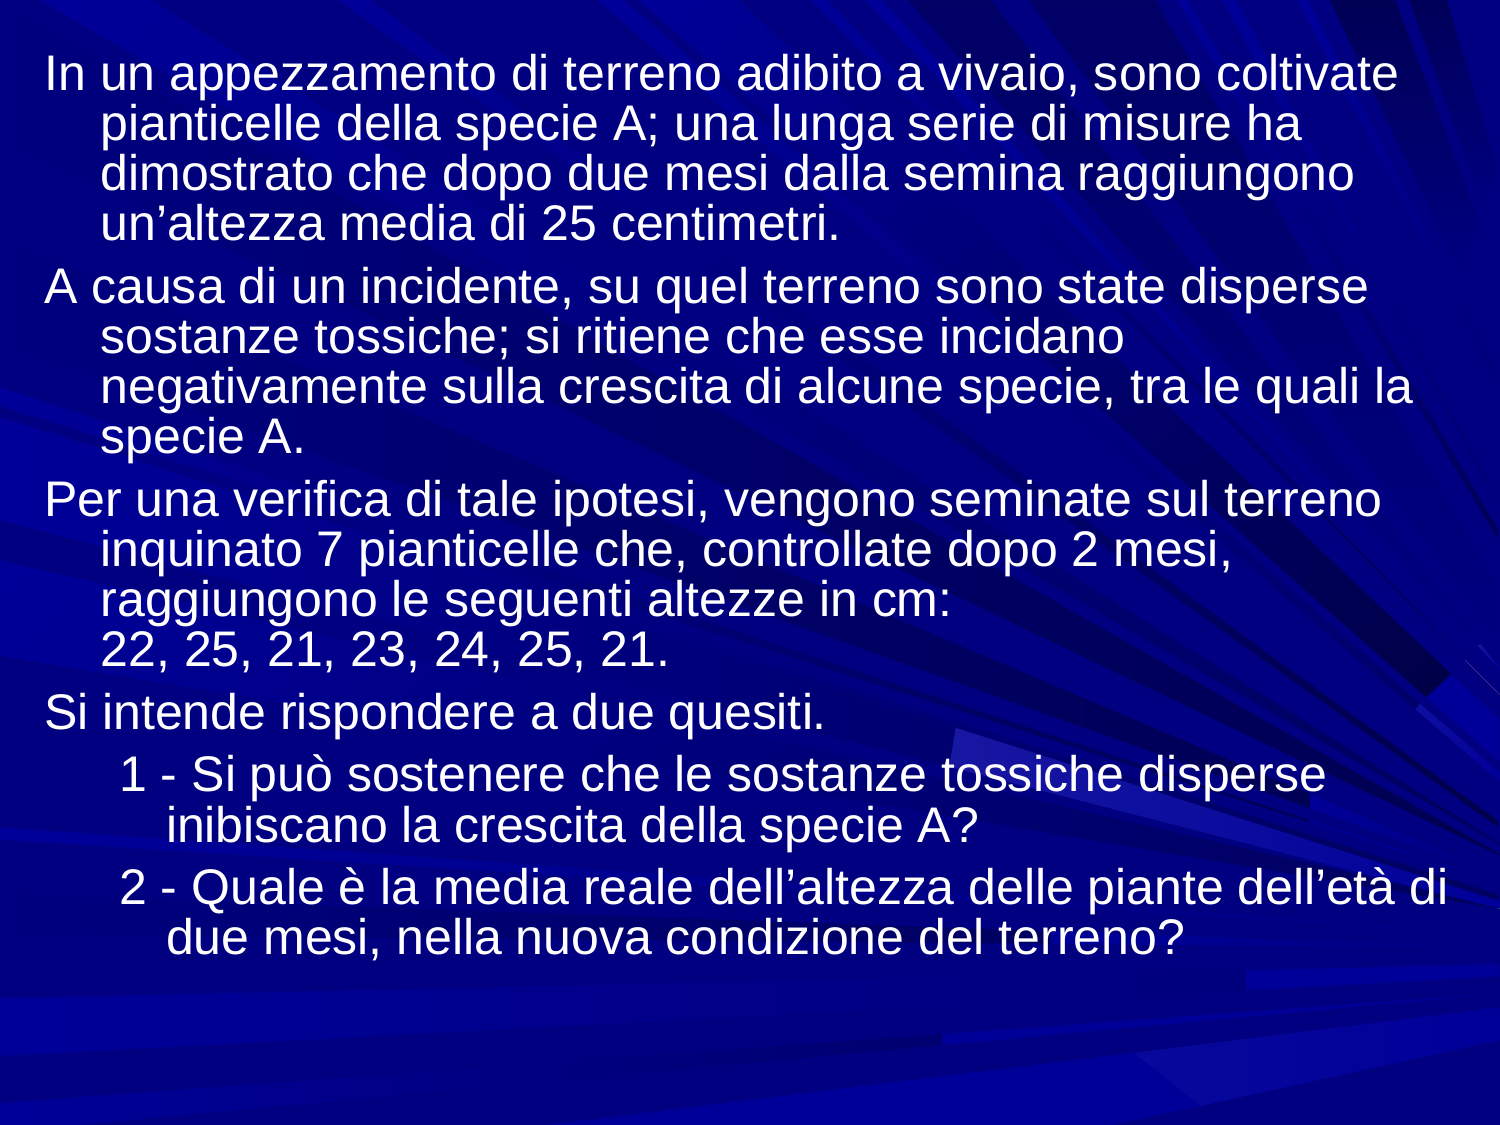

# In un appezzamento di terreno adibito a vivaio, sono coltivate pianticelle della specie A; una lunga serie di misure ha dimostrato che dopo due mesi dalla semina raggiungono un’altezza media di 25 centimetri.
A causa di un incidente, su quel terreno sono state disperse sostanze tossiche; si ritiene che esse incidano negativamente sulla crescita di alcune specie, tra le quali la specie A.
Per una verifica di tale ipotesi, vengono seminate sul terreno inquinato 7 pianticelle che, controllate dopo 2 mesi, raggiungono le seguenti altezze in cm:
22, 25, 21, 23, 24, 25, 21.
Si intende rispondere a due quesiti.
1 - Si può sostenere che le sostanze tossiche disperse inibiscano la crescita della specie A?
2 - Quale è la media reale dell’altezza delle piante dell’età di due mesi, nella nuova condizione del terreno?